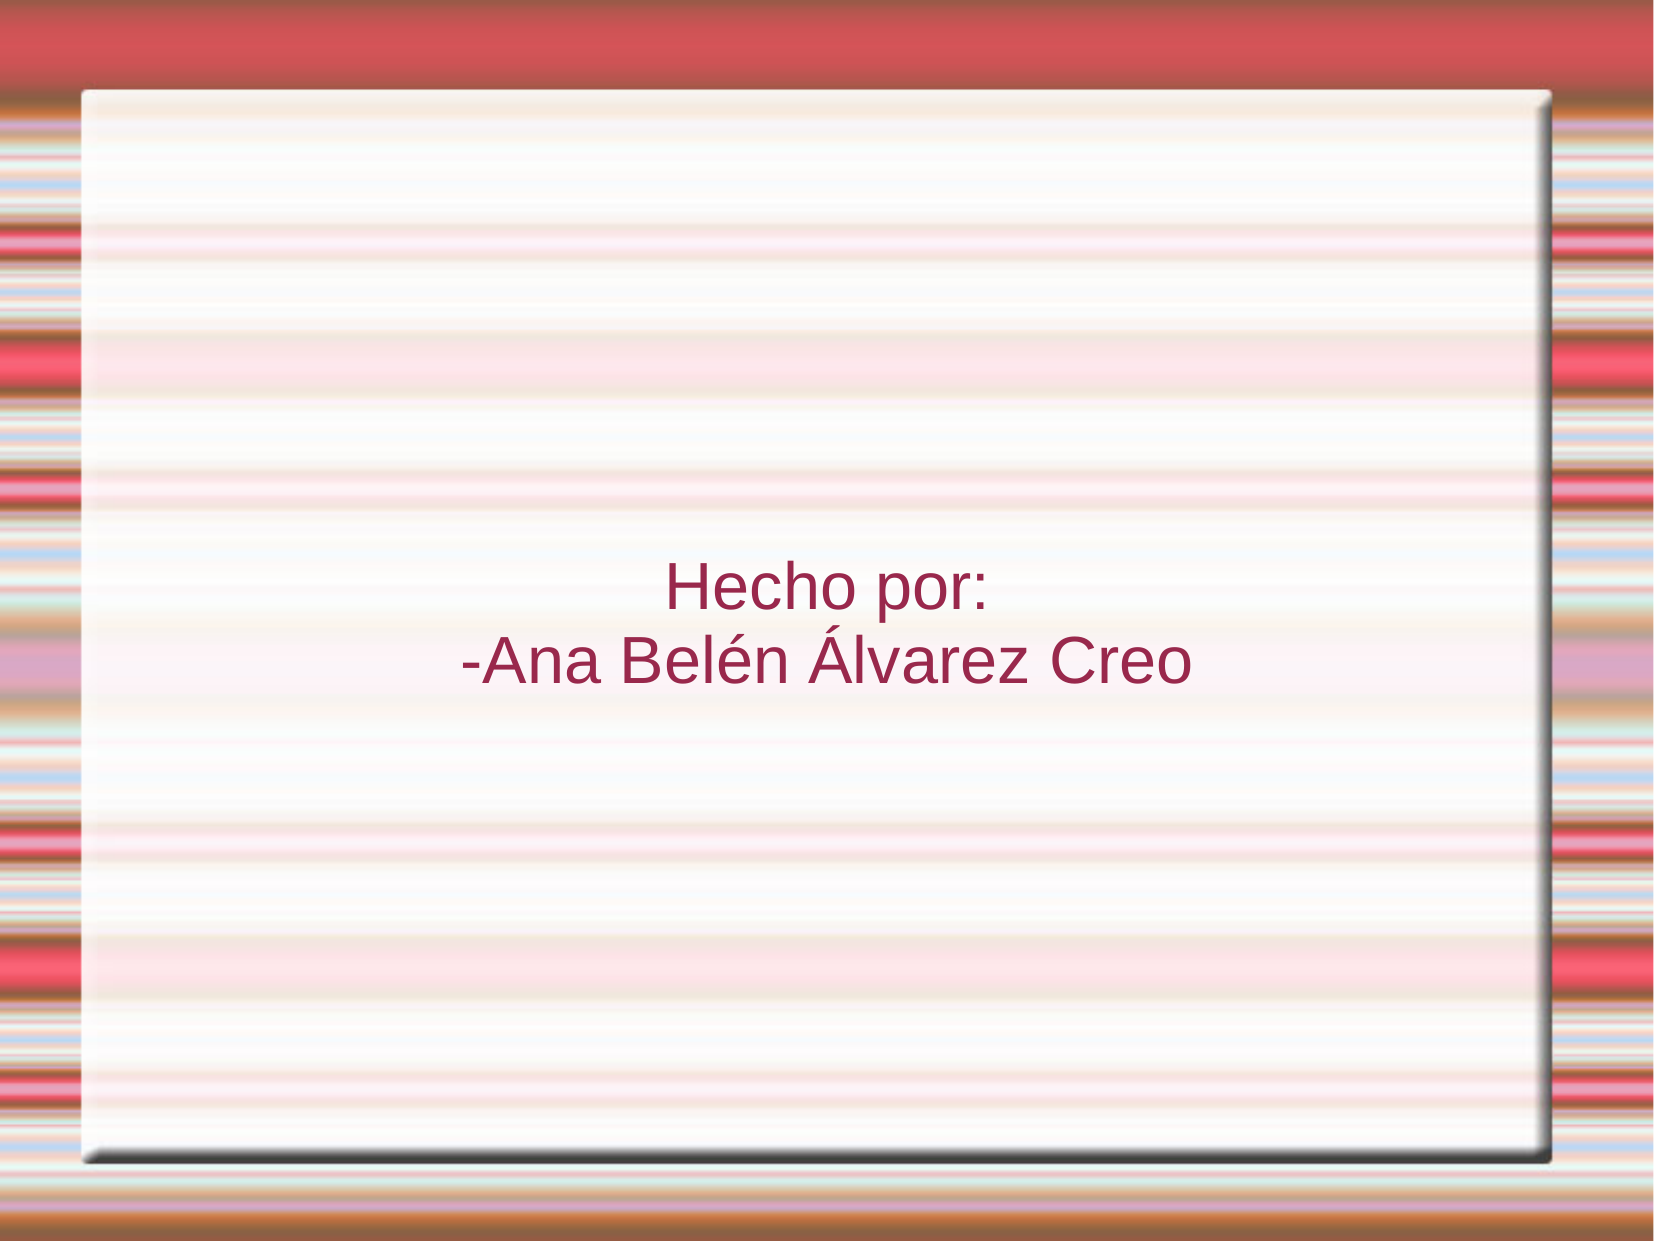

# Hecho por:
-Ana Belén Álvarez Creo